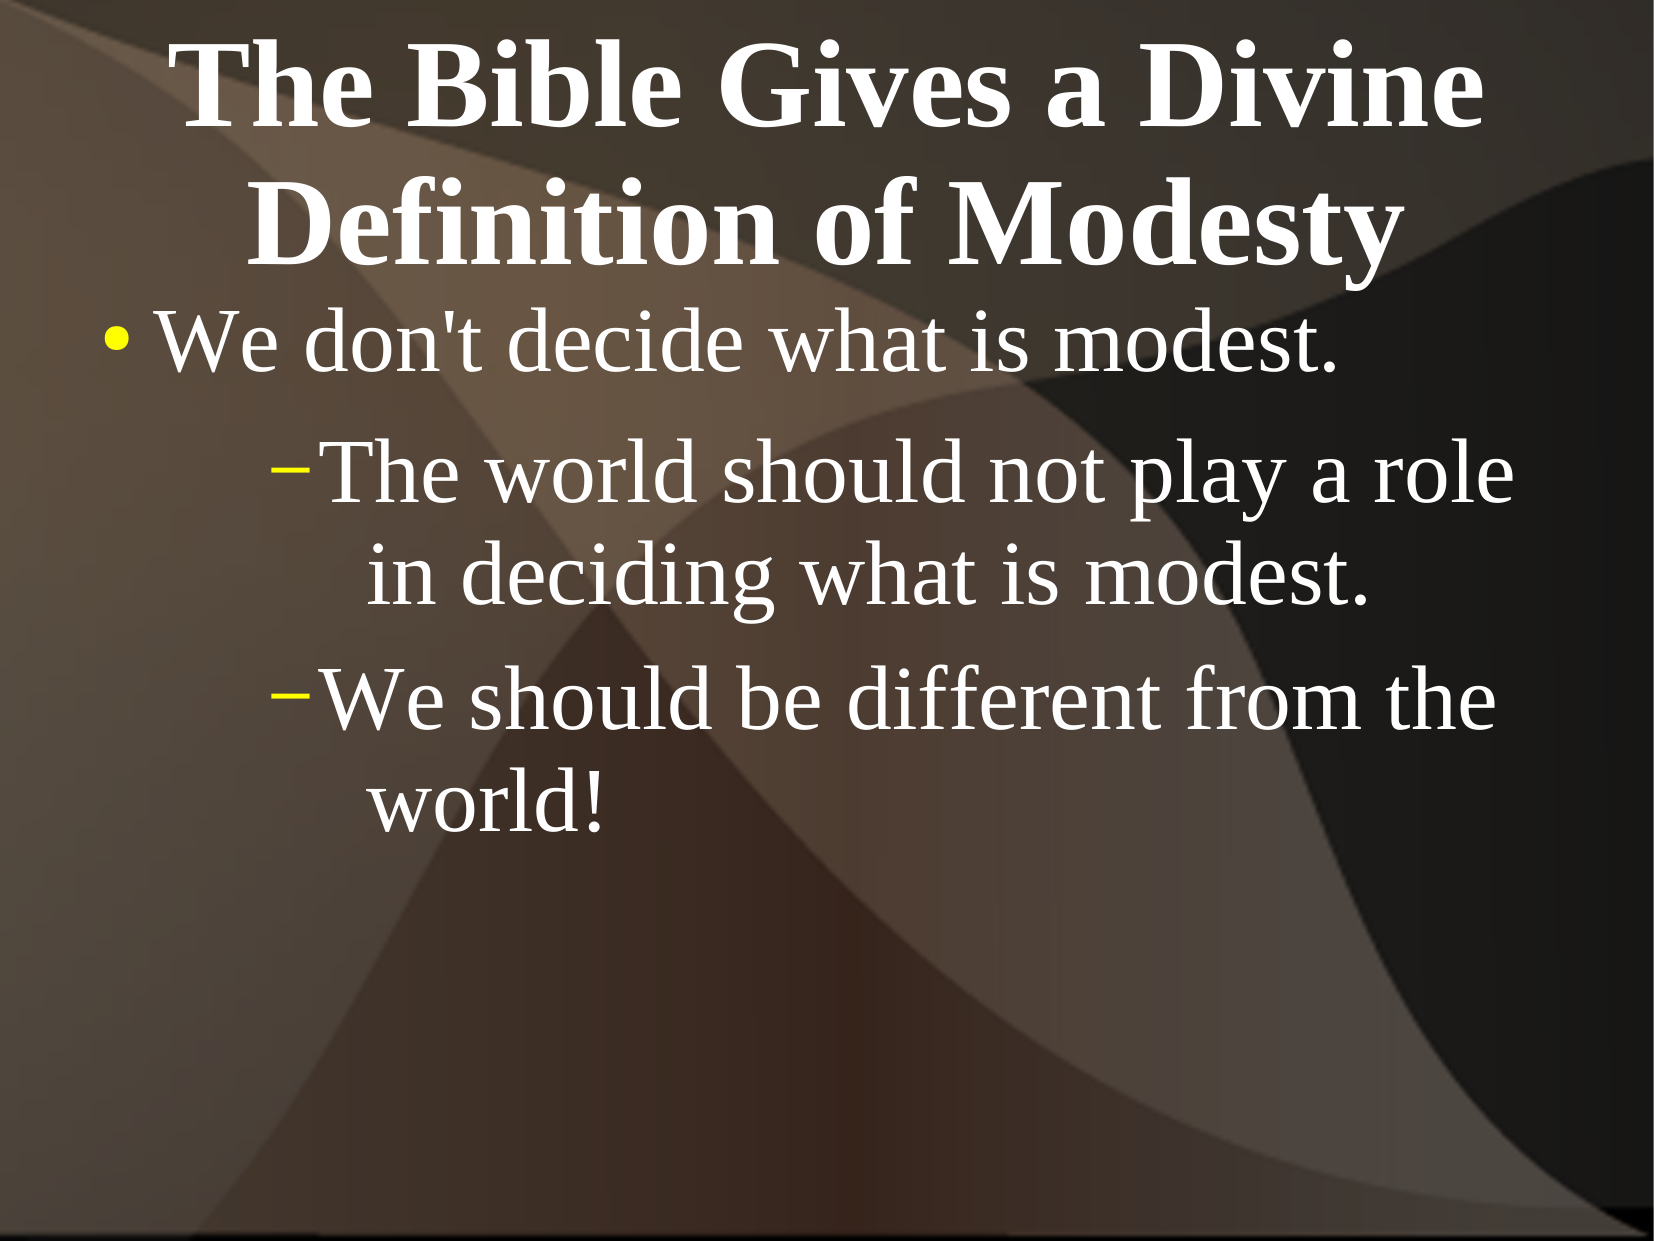

# The Bible Gives a Divine Definition of Modesty
We don't decide what is modest.
The world should not play a role in deciding what is modest.
We should be different from the world!